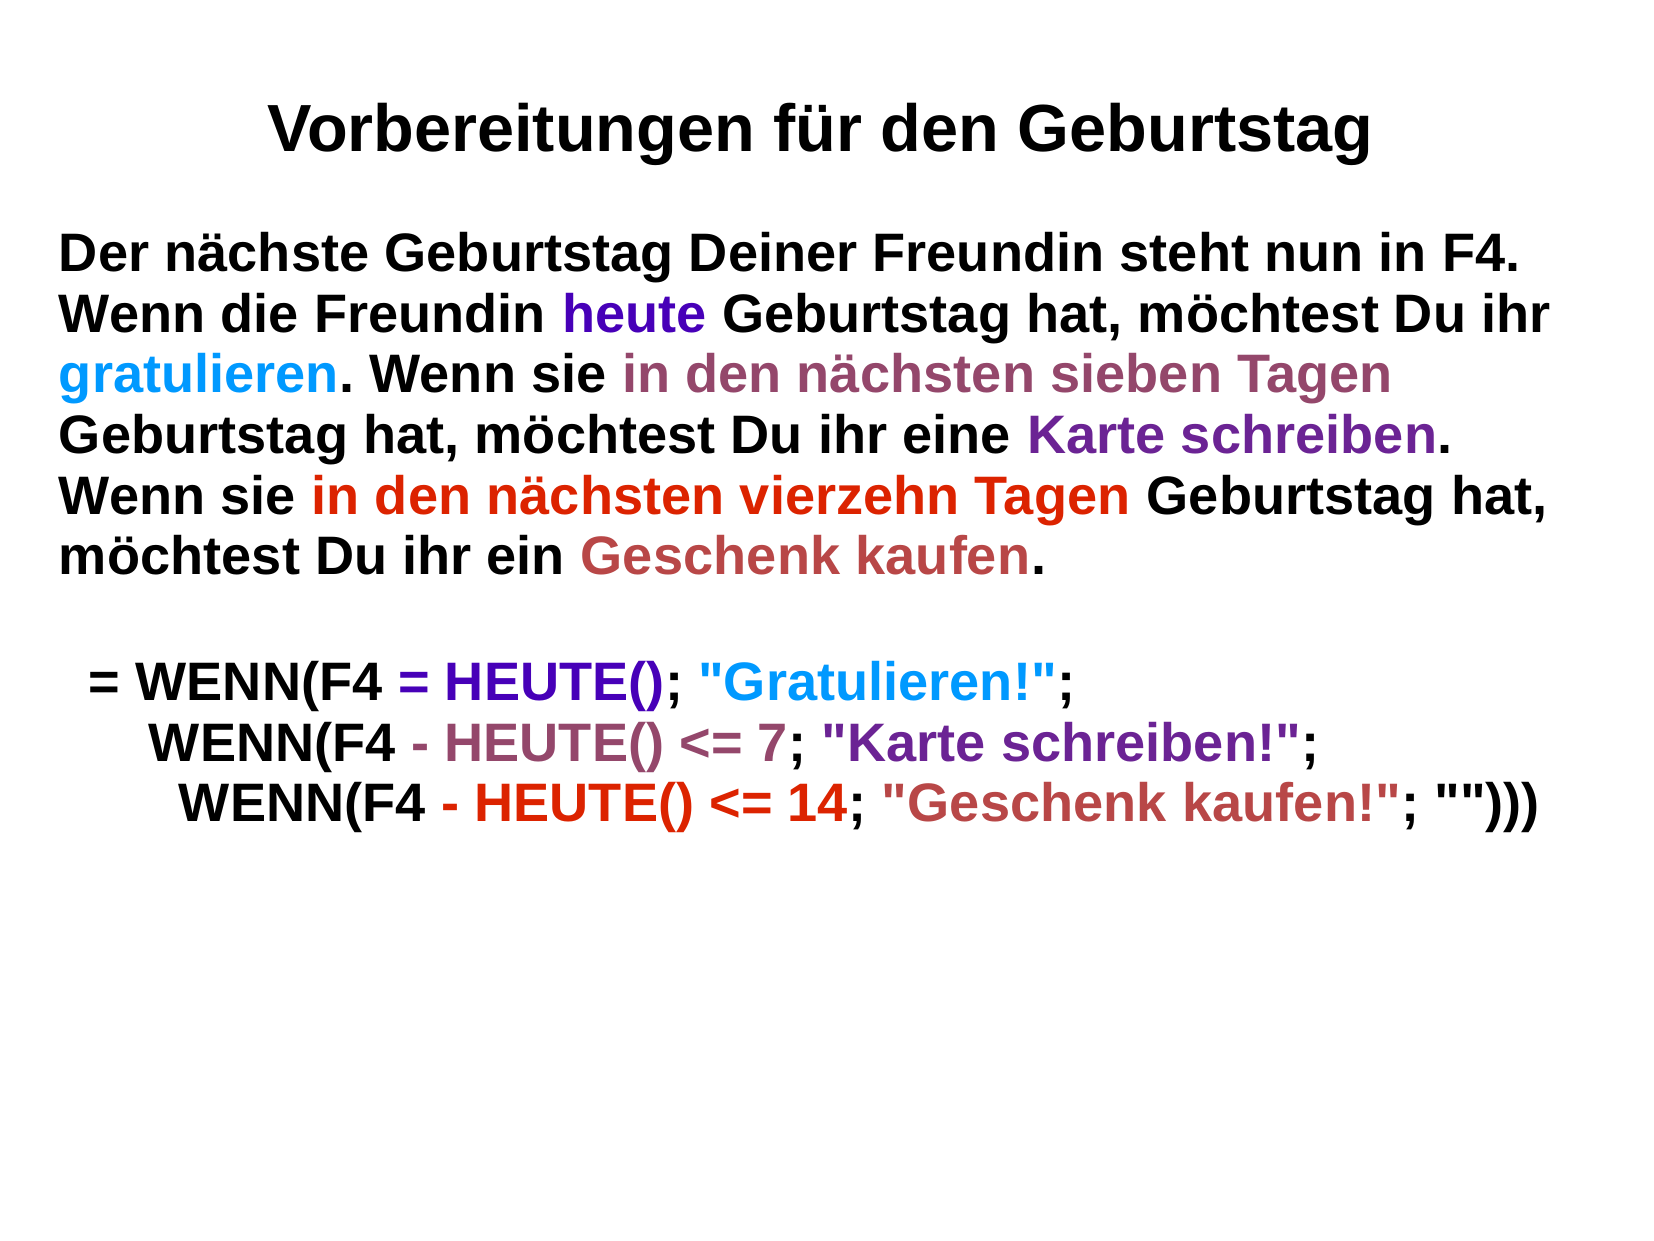

# Vorbereitungen für den Geburtstag
Der nächste Geburtstag Deiner Freundin steht nun in F4. Wenn die Freundin heute Geburtstag hat, möchtest Du ihr gratulieren. Wenn sie in den nächsten sieben Tagen Geburtstag hat, möchtest Du ihr eine Karte schreiben. Wenn sie in den nächsten vierzehn Tagen Geburtstag hat, möchtest Du ihr ein Geschenk kaufen.
 = WENN(F4 = HEUTE(); "Gratulieren!";
 WENN(F4 - HEUTE() <= 7; "Karte schreiben!";
 WENN(F4 - HEUTE() <= 14; "Geschenk kaufen!"; "")))